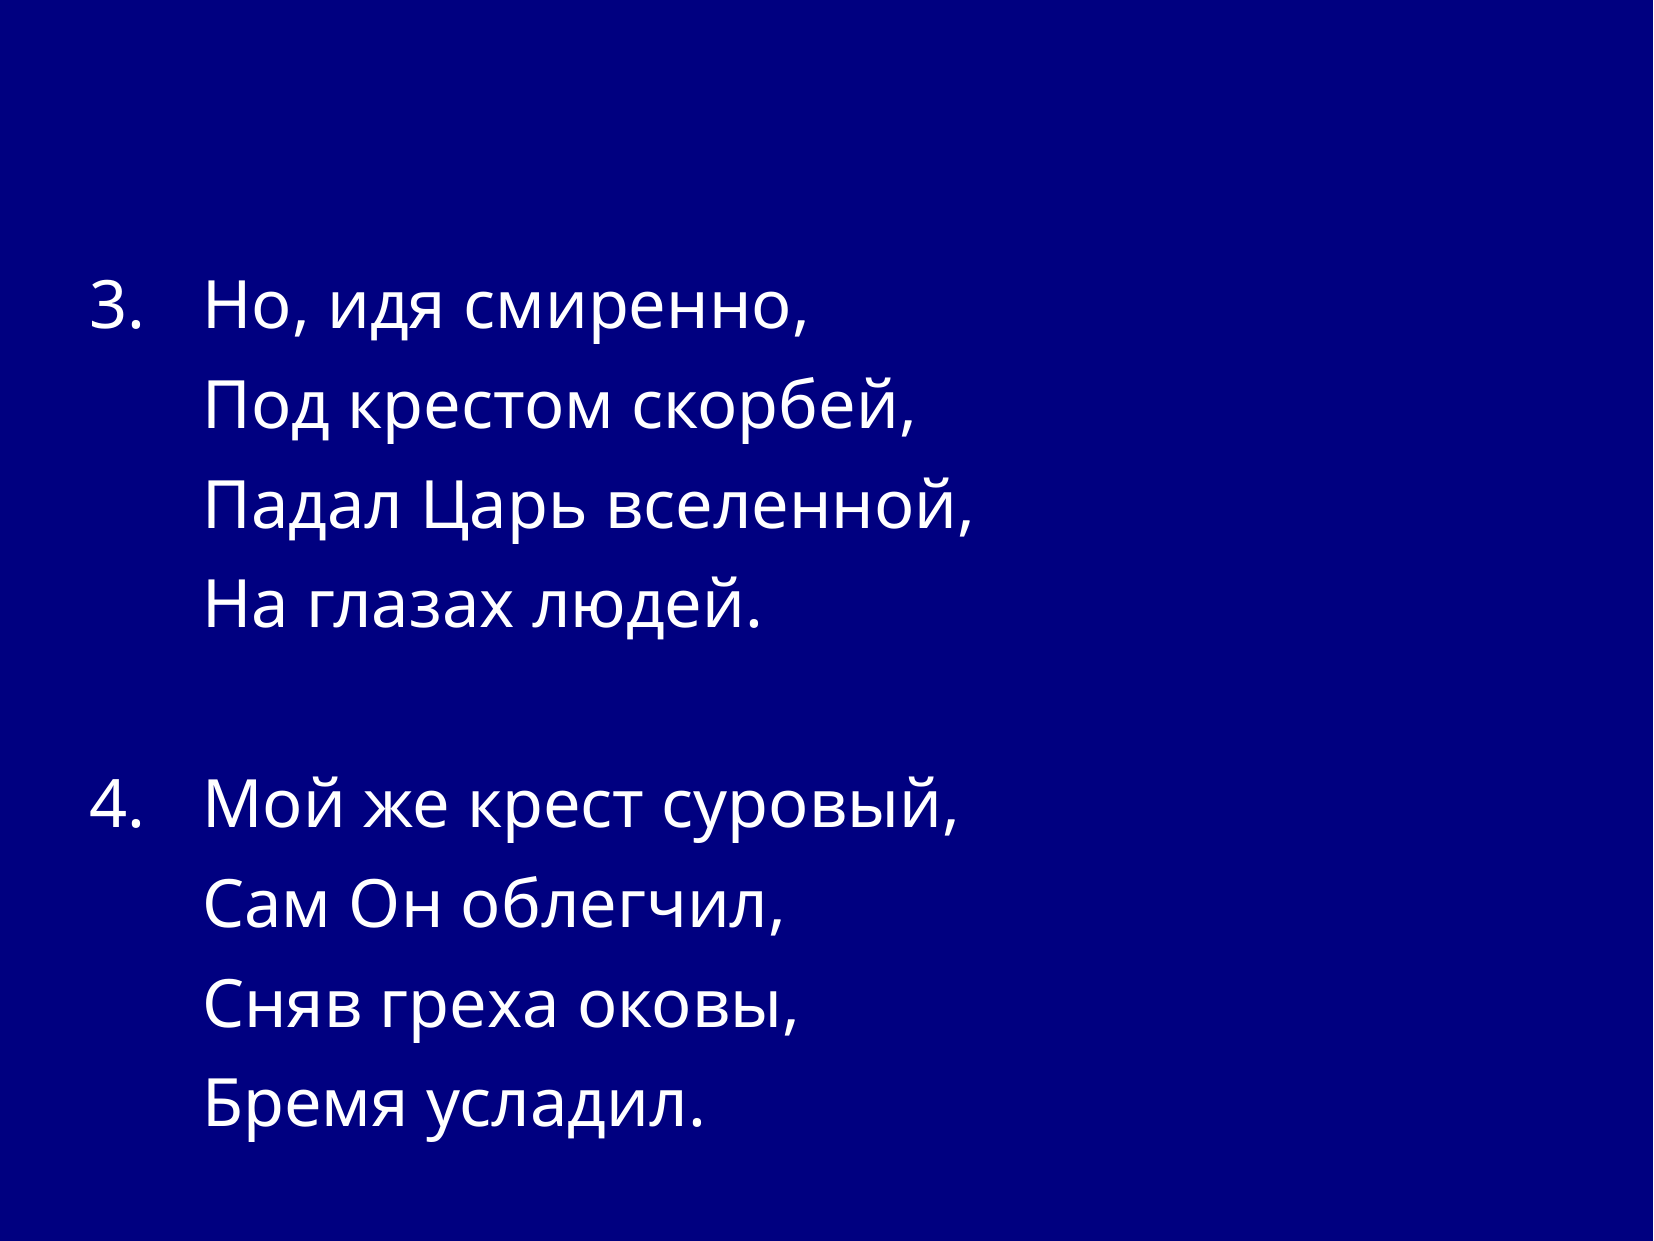

3.	Но, идя смиренно,
	Под крестом скорбей,
	Падал Царь вселенной,
	На глазах людей.
4.	Мой же крест суровый,
	Сам Он облегчил,
	Сняв греха оковы,
	Бремя усладил.